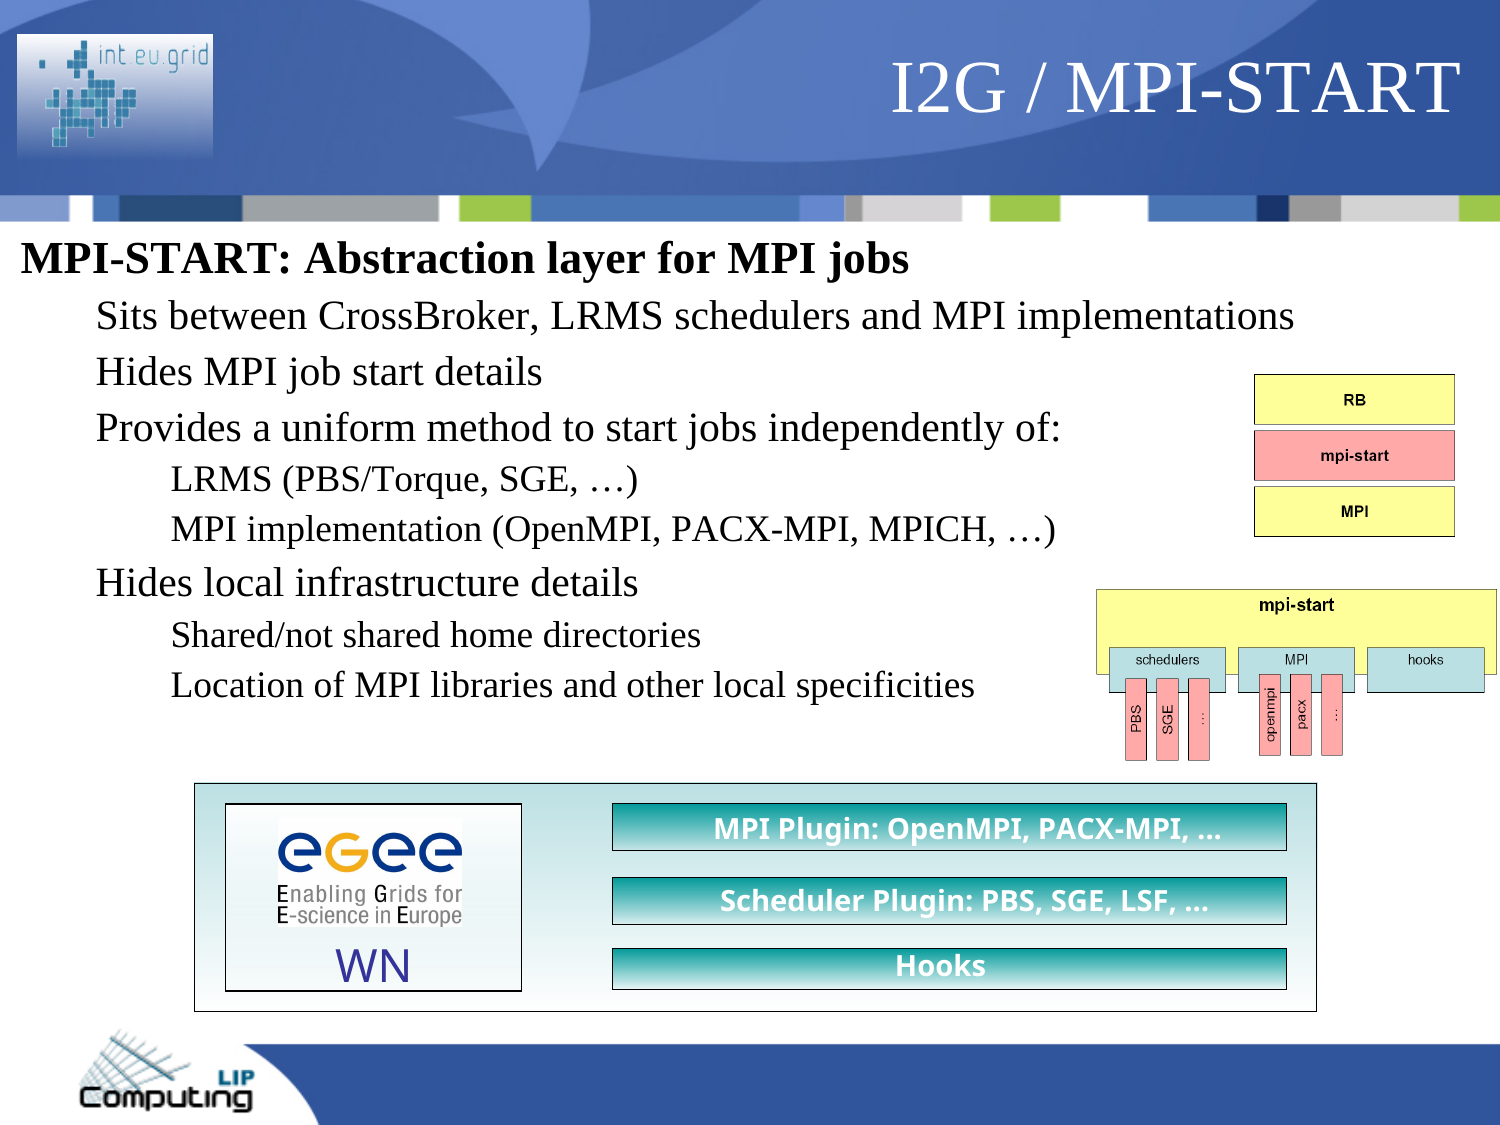

I2G / MPI-START
# MPI-START: Abstraction layer for MPI jobs
Sits between CrossBroker, LRMS schedulers and MPI implementations
Hides MPI job start details
Provides a uniform method to start jobs independently of:
LRMS (PBS/Torque, SGE, …)
MPI implementation (OpenMPI, PACX-MPI, MPICH, …)
Hides local infrastructure details
Shared/not shared home directories
Location of MPI libraries and other local specificities
MPI Plugin: OpenMPI, PACX-MPI, ...
Scheduler Plugin: PBS, SGE, LSF, ...
WN
Hooks